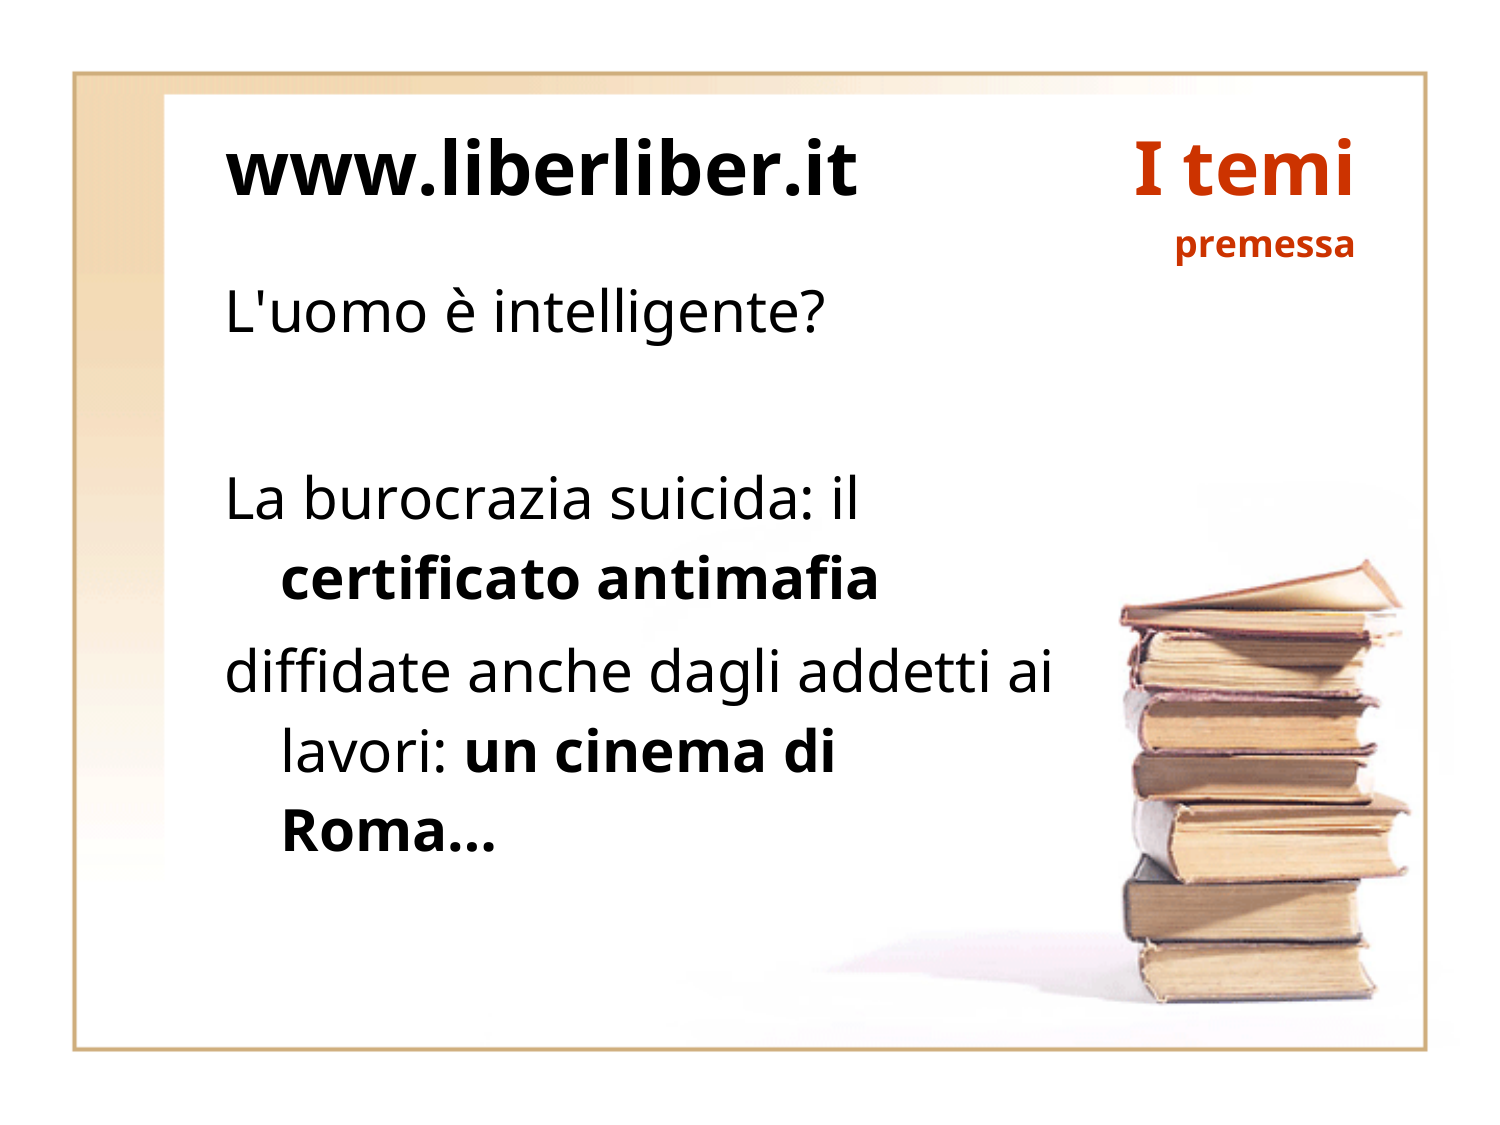

www.liberliber.it	I temi
premessa
# L'uomo è intelligente?
La burocrazia suicida: il certificato antimafia
diffidate anche dagli addetti ai lavori: un cinema di Roma…